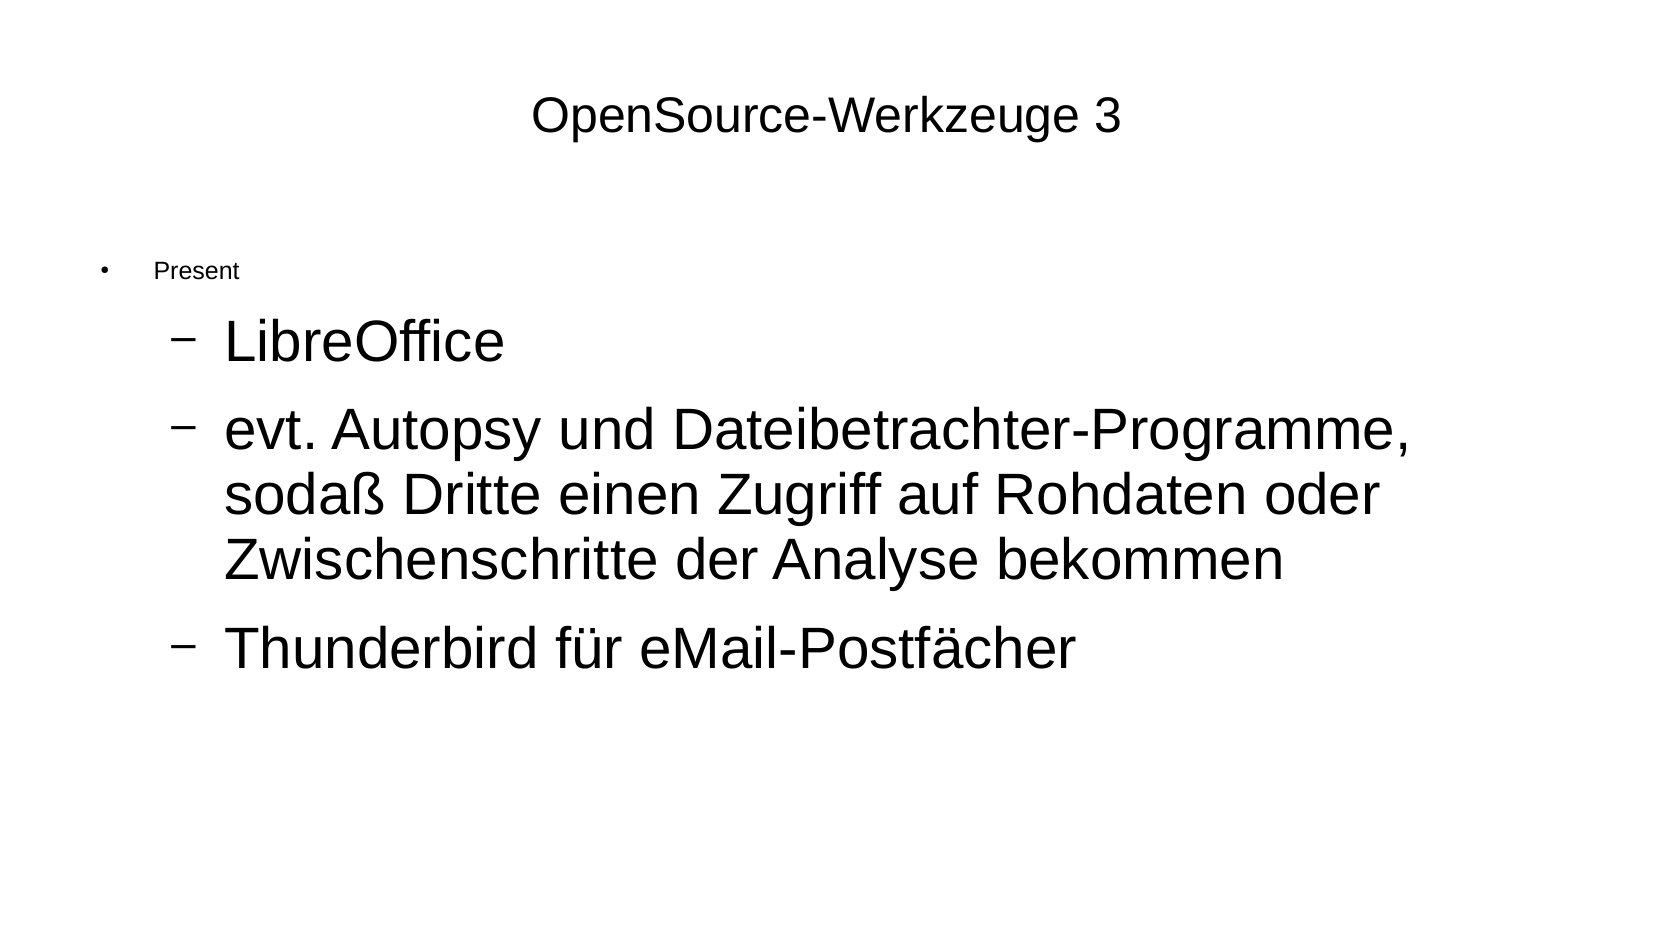

# OpenSource-Werkzeuge 3
Present
LibreOffice
evt. Autopsy und Dateibetrachter-Programme,
sodaß Dritte einen Zugriff auf Rohdaten oder Zwischenschritte der Analyse bekommen
Thunderbird für eMail-Postfächer